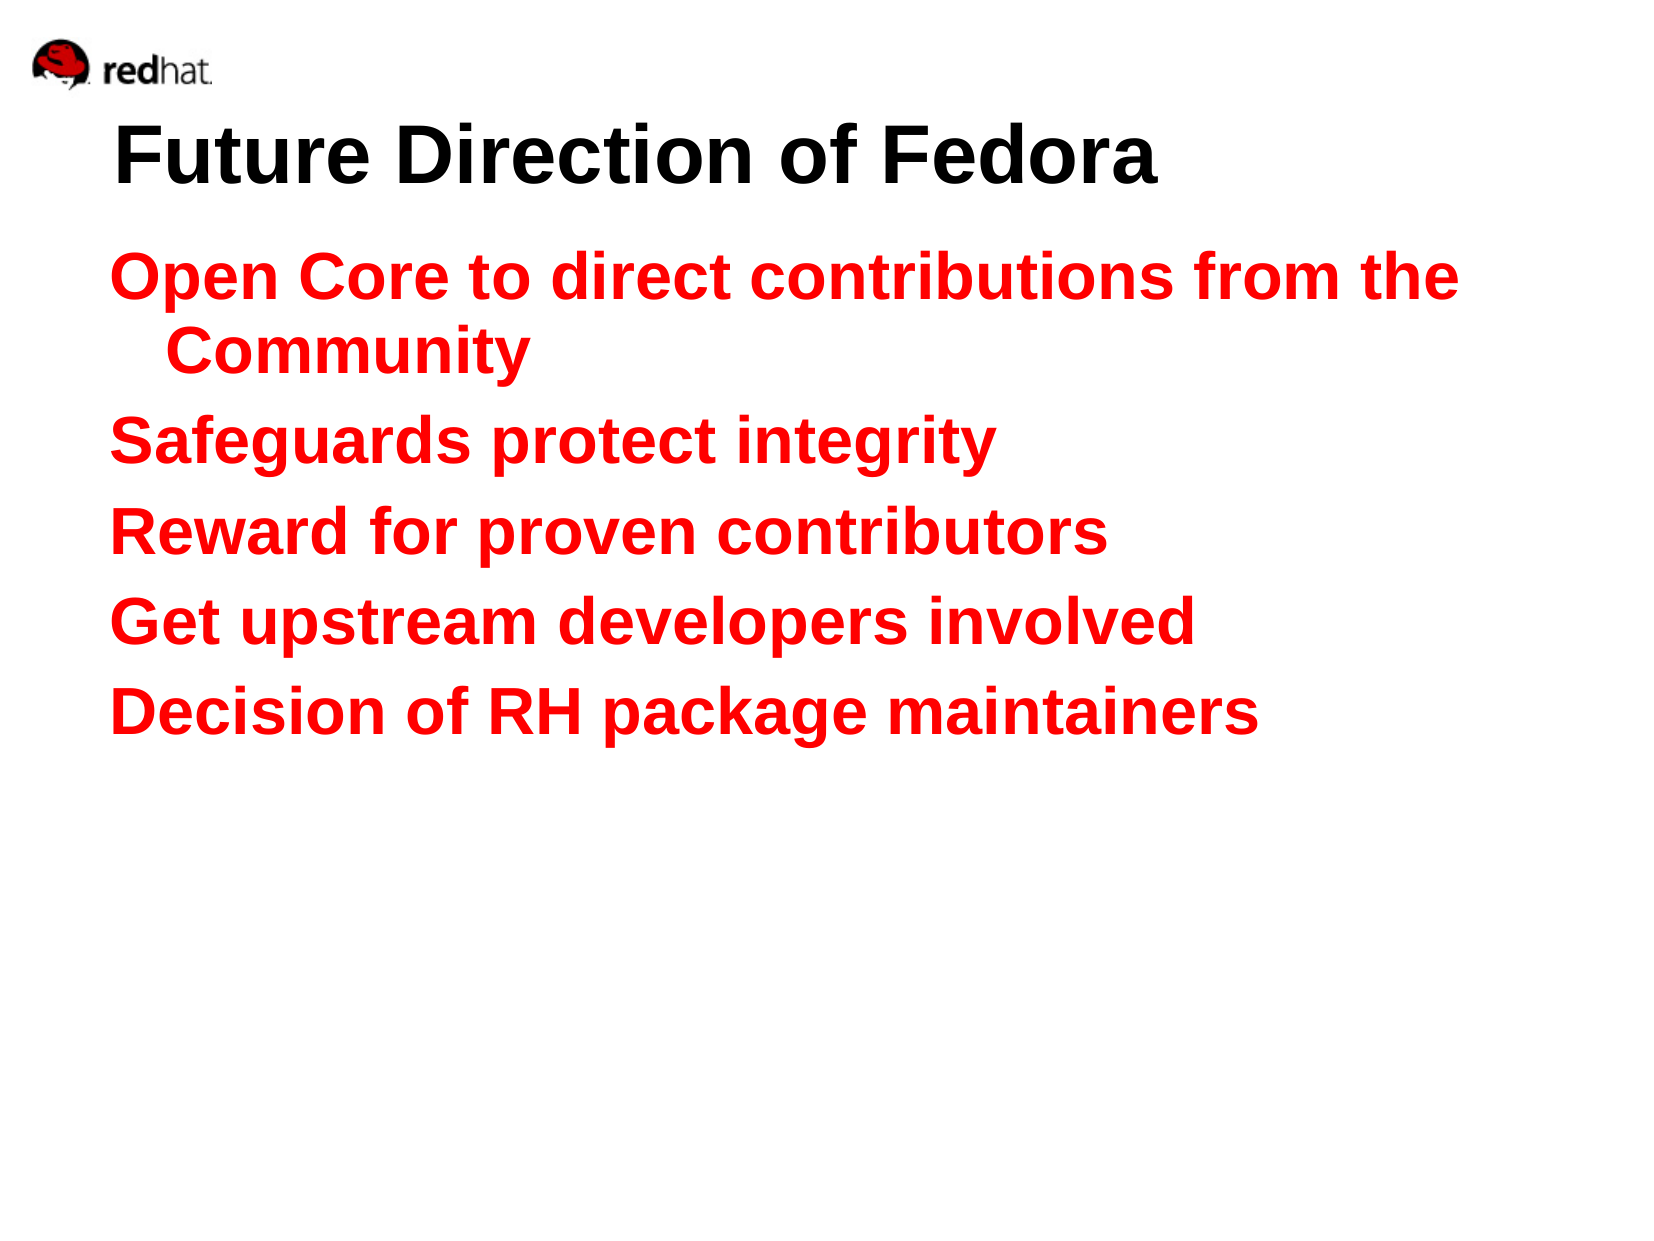

# Future Direction of Fedora
Open Core to direct contributions from the Community
Safeguards protect integrity
Reward for proven contributors
Get upstream developers involved
Decision of RH package maintainers